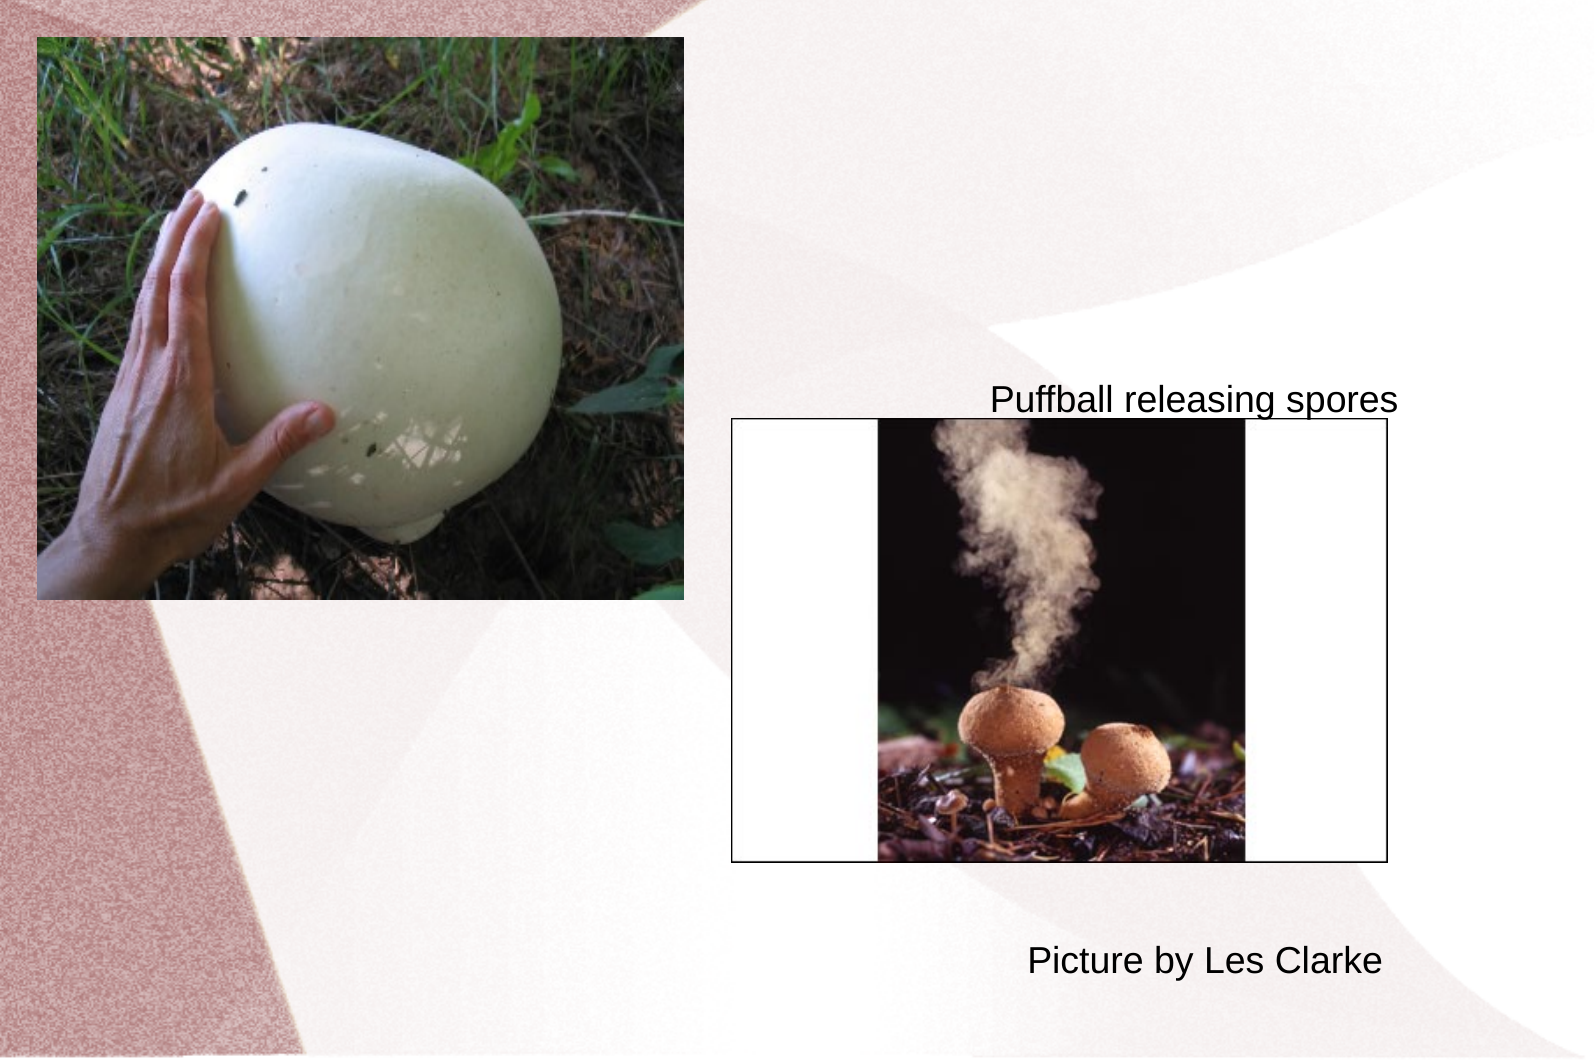

#
Puffball releasing spores
Picture by Les Clarke